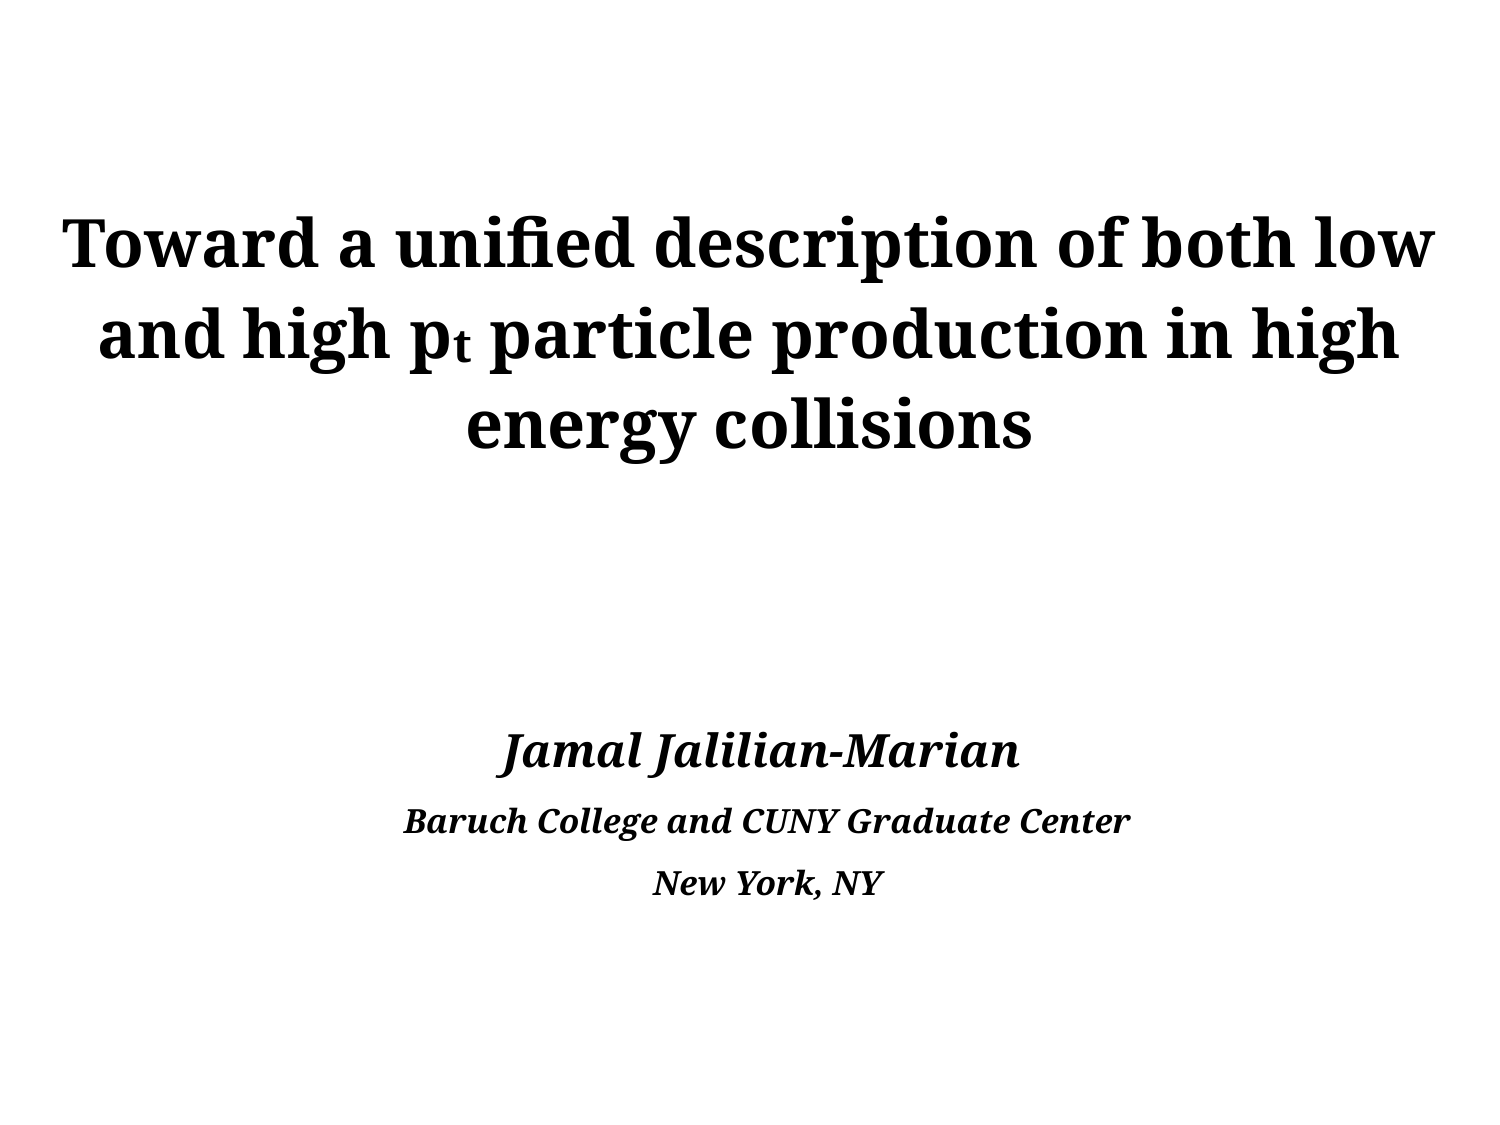

Toward a unified description of both low and high pt particle production in high energy collisions
# Jamal Jalilian-Marian
Baruch College and CUNY Graduate Center
New York, NY